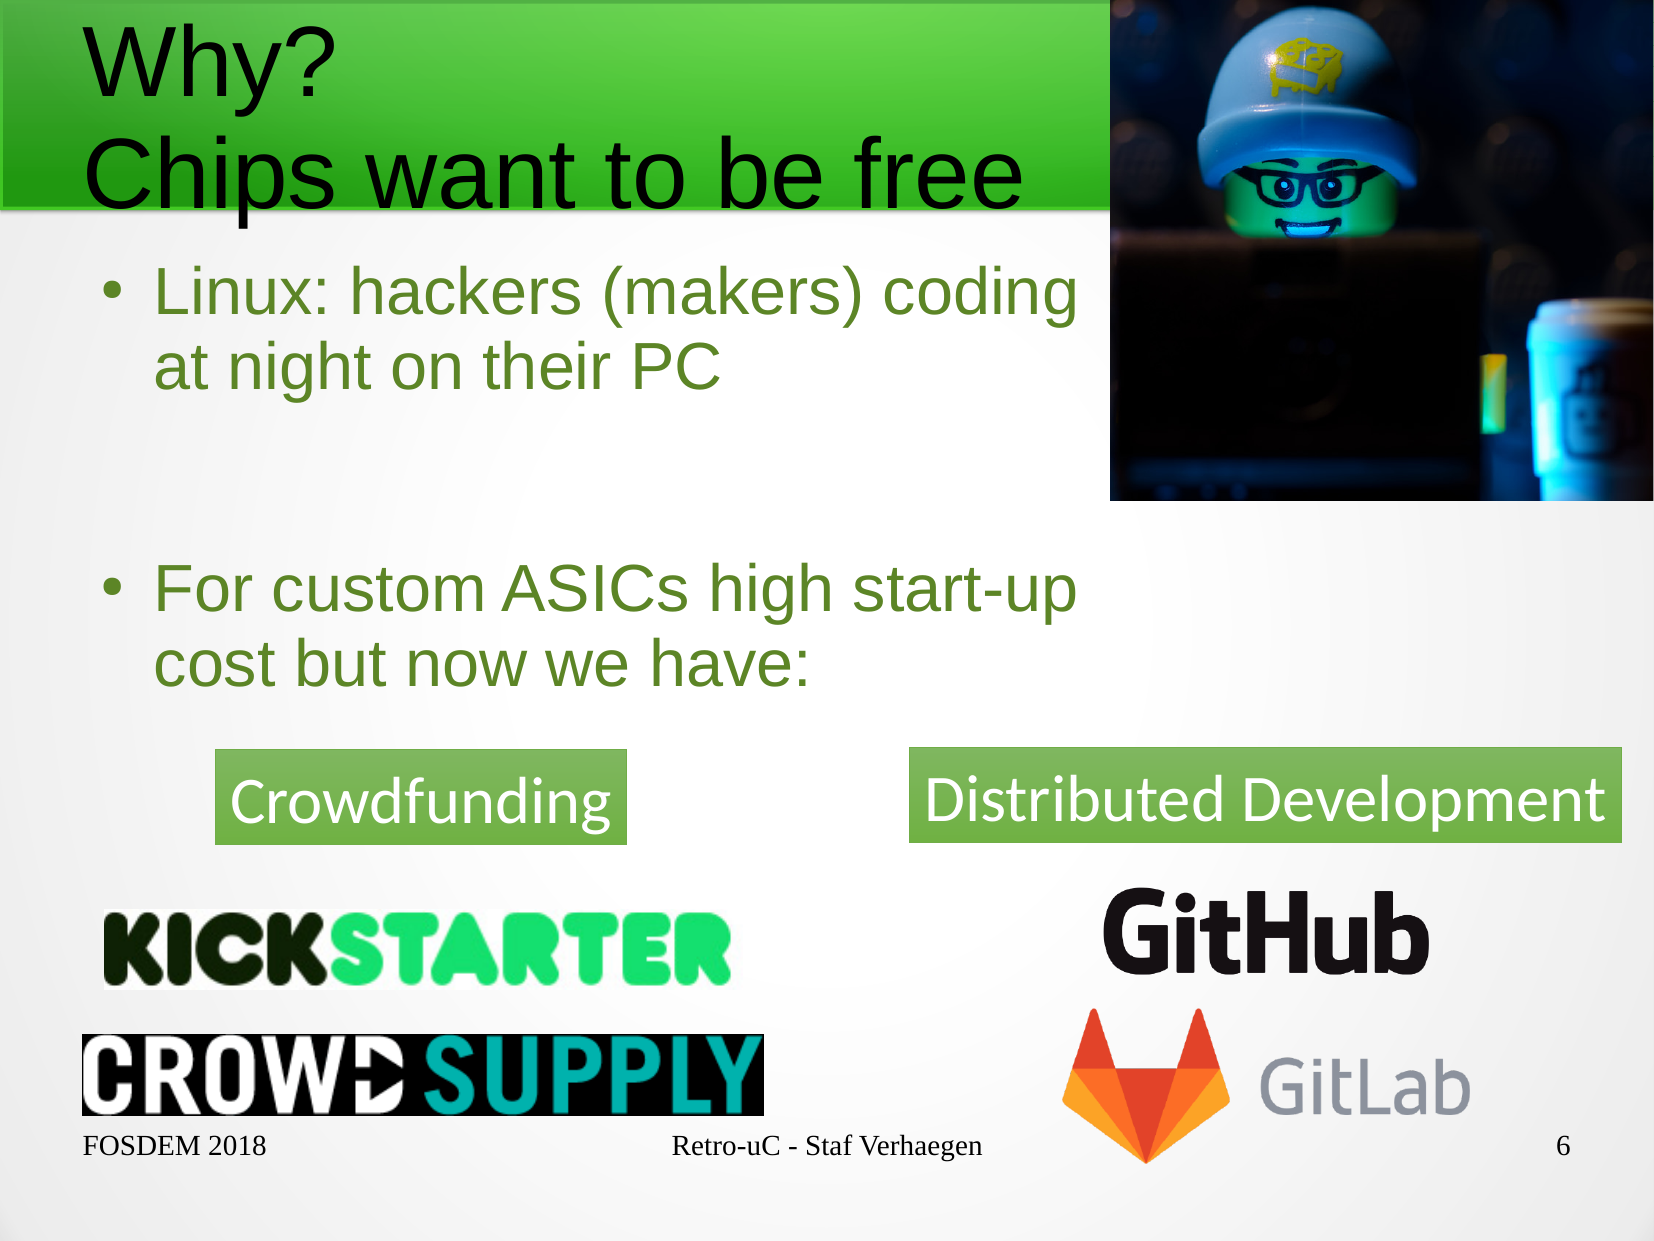

# Why? Chips want to be free
Linux: hackers (makers) coding at night on their PC
For custom ASICs high start-up cost but now we have:
Distributed Development
Crowdfunding
FOSDEM 2018
Retro-uC - Staf Verhaegen
6